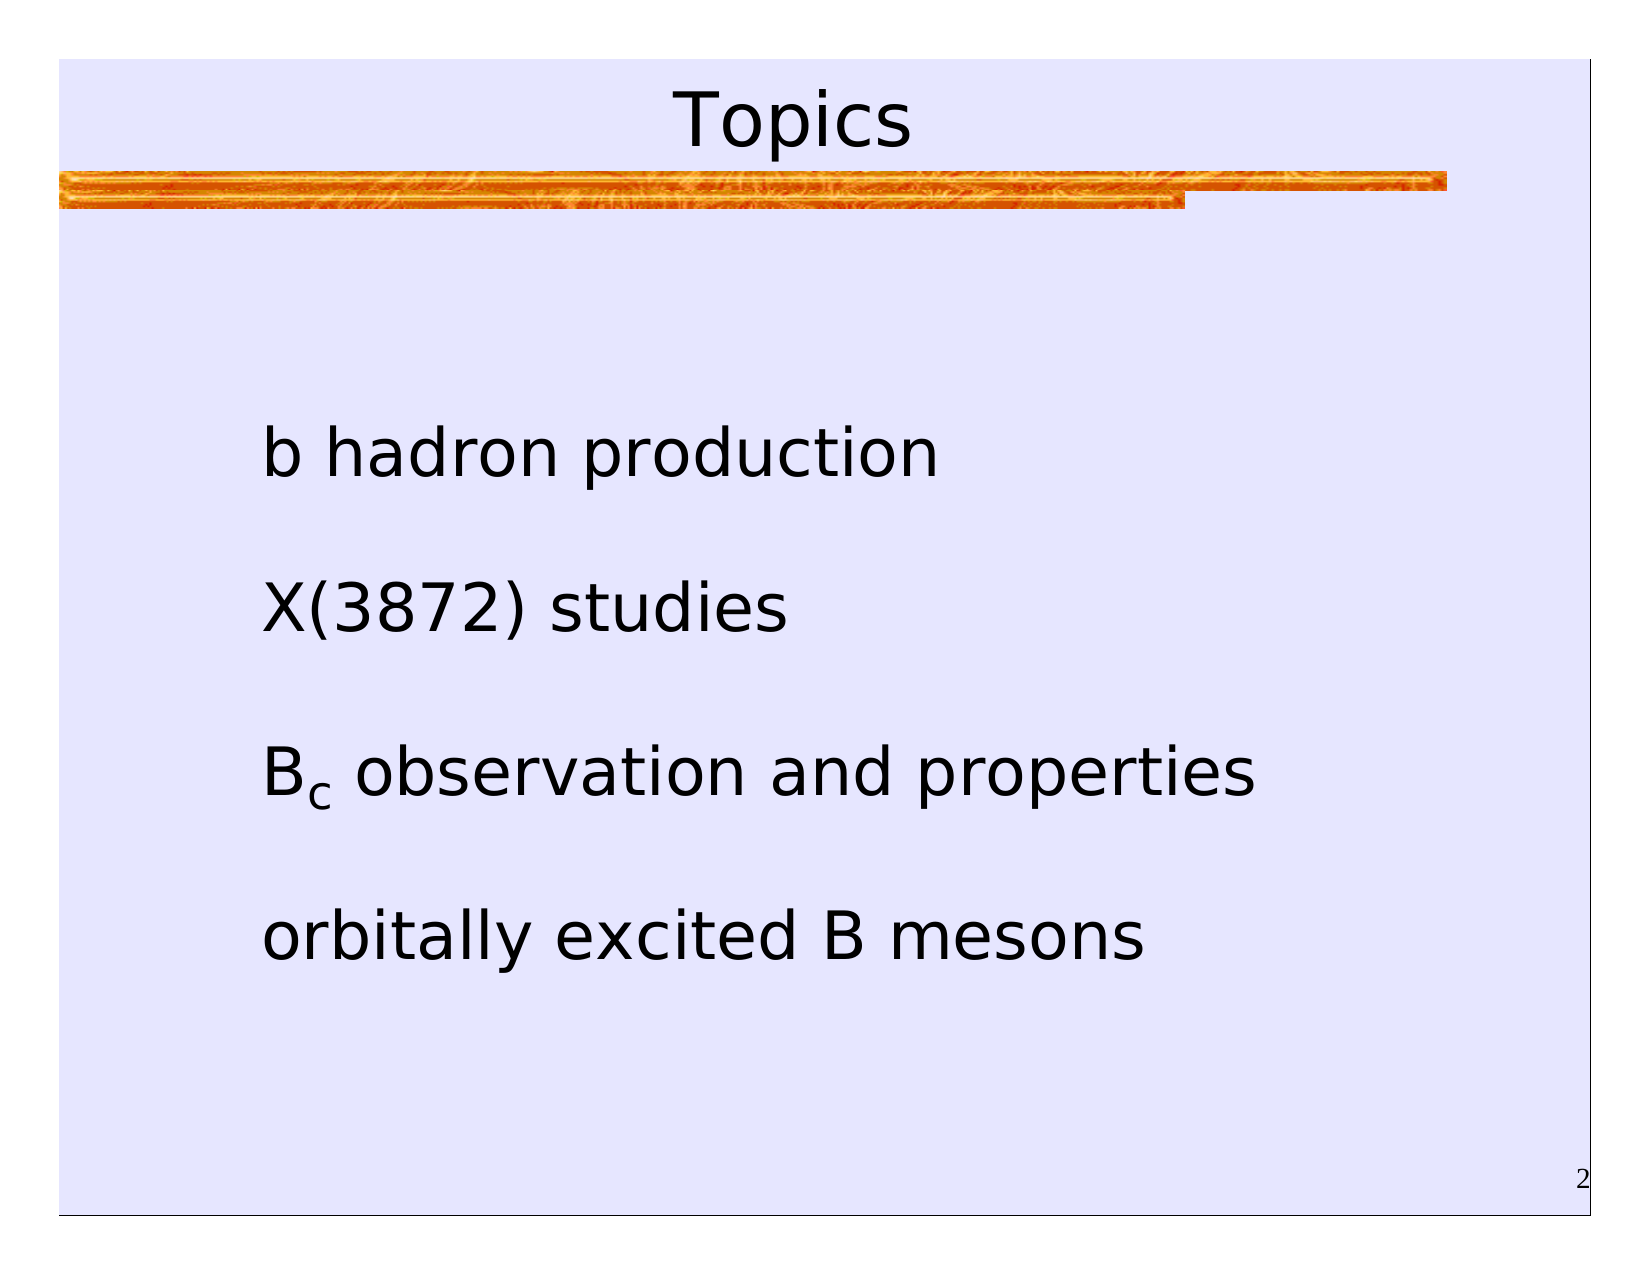

Topics
b hadron production
X(3872) studies
Bc observation and properties
orbitally excited B mesons
2